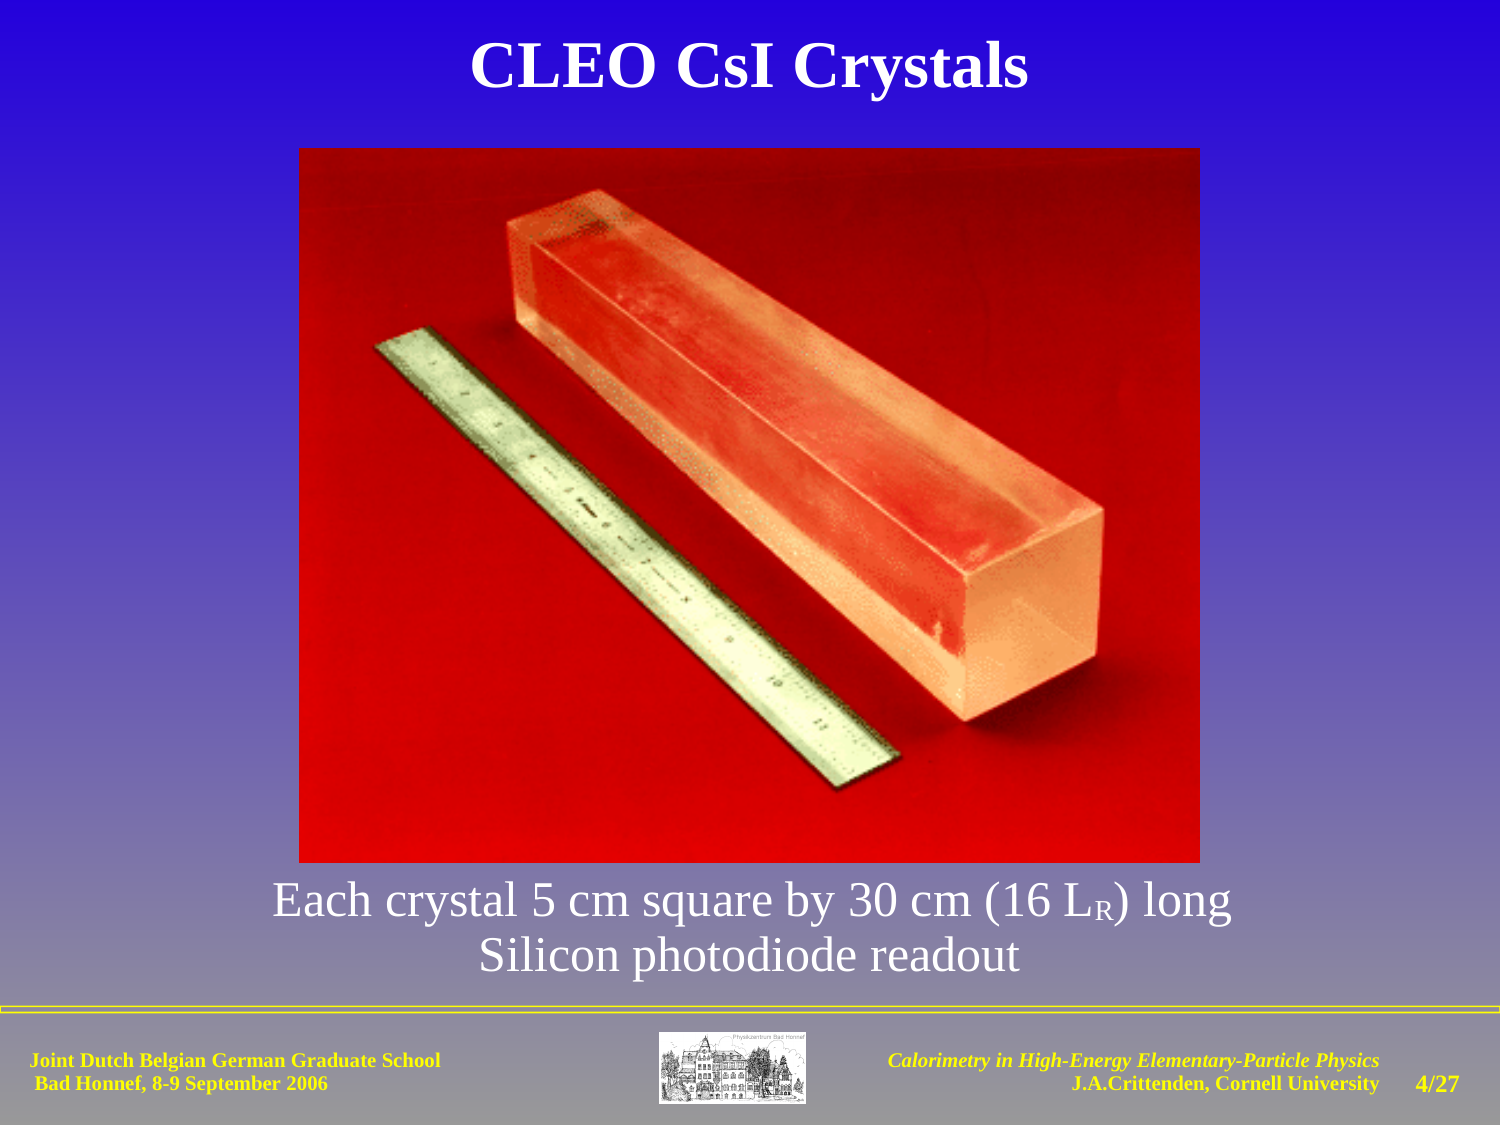

# CLEO CsI Crystals
 Each crystal 5 cm square by 30 cm (16 LR) long
Silicon photodiode readout